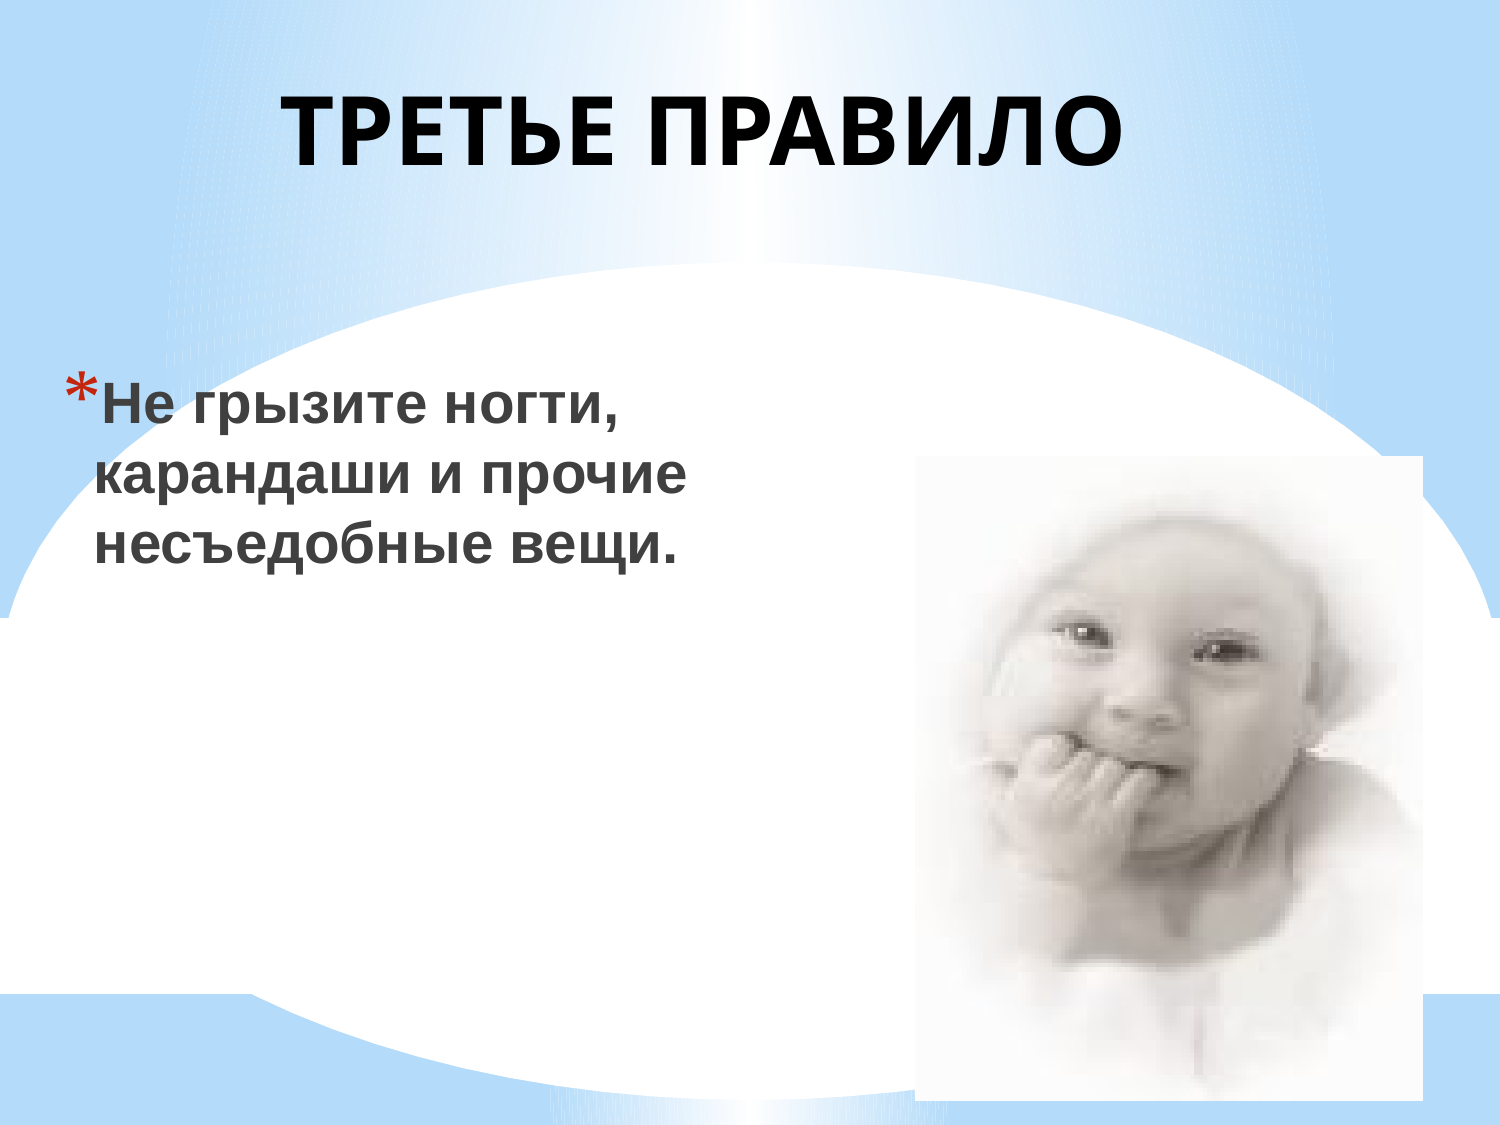

# ТРЕТЬЕ ПРАВИЛО
Не грызите ногти, карандаши и прочие несъедобные вещи.